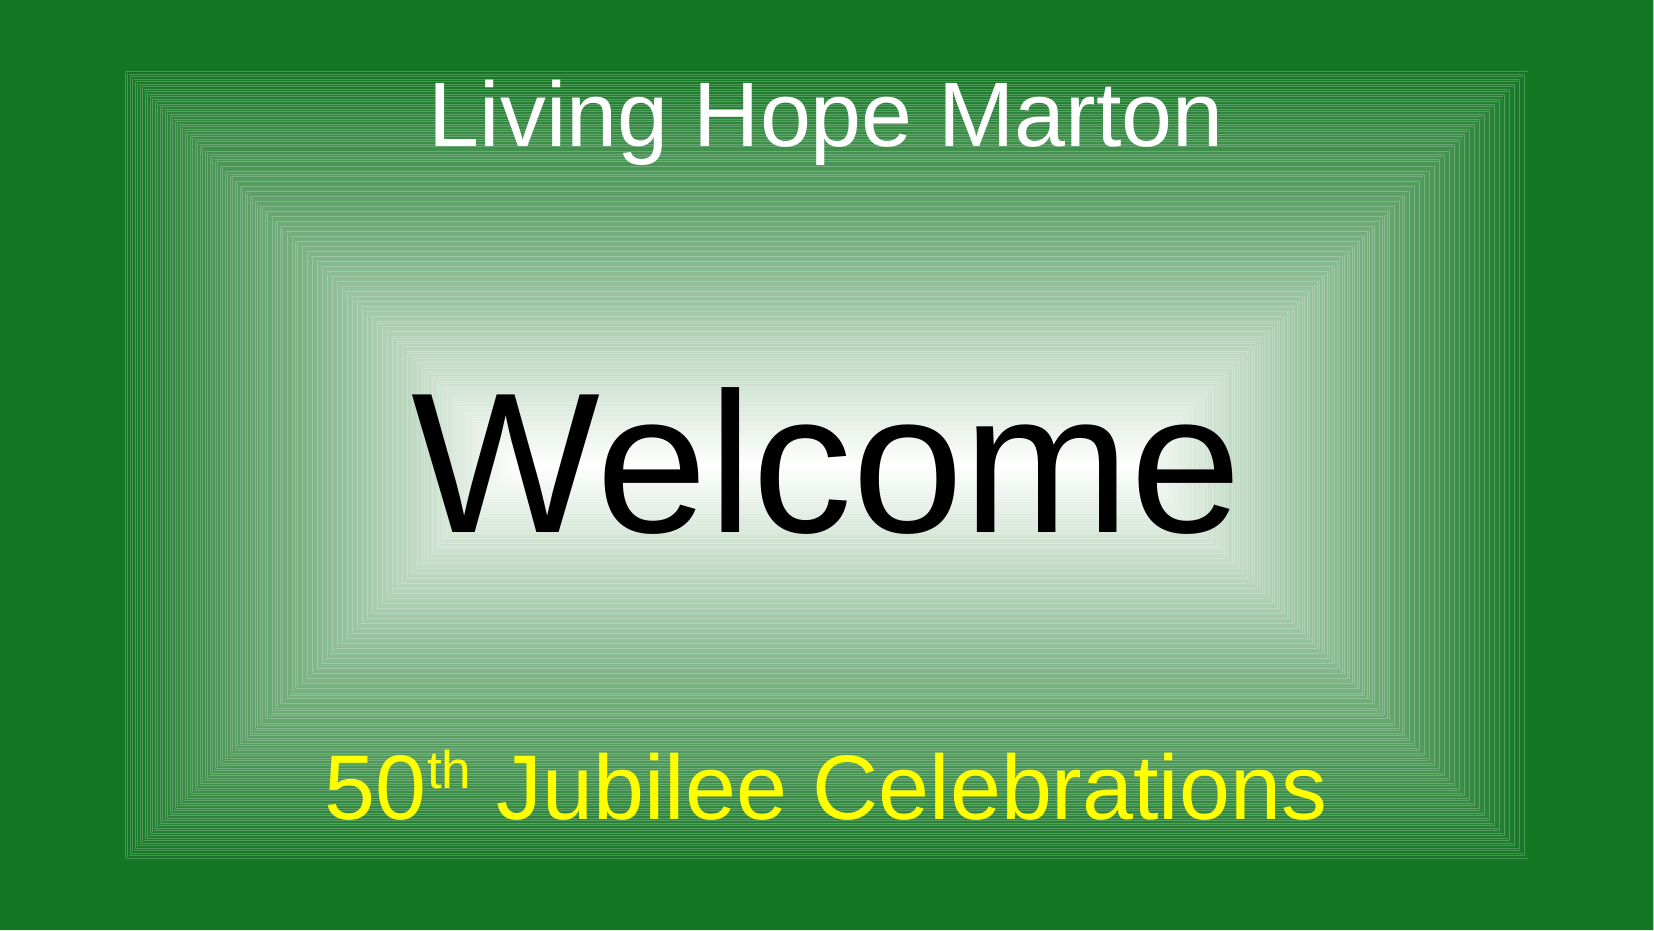

# Living Hope Marton
Welcome
50th Jubilee Celebrations